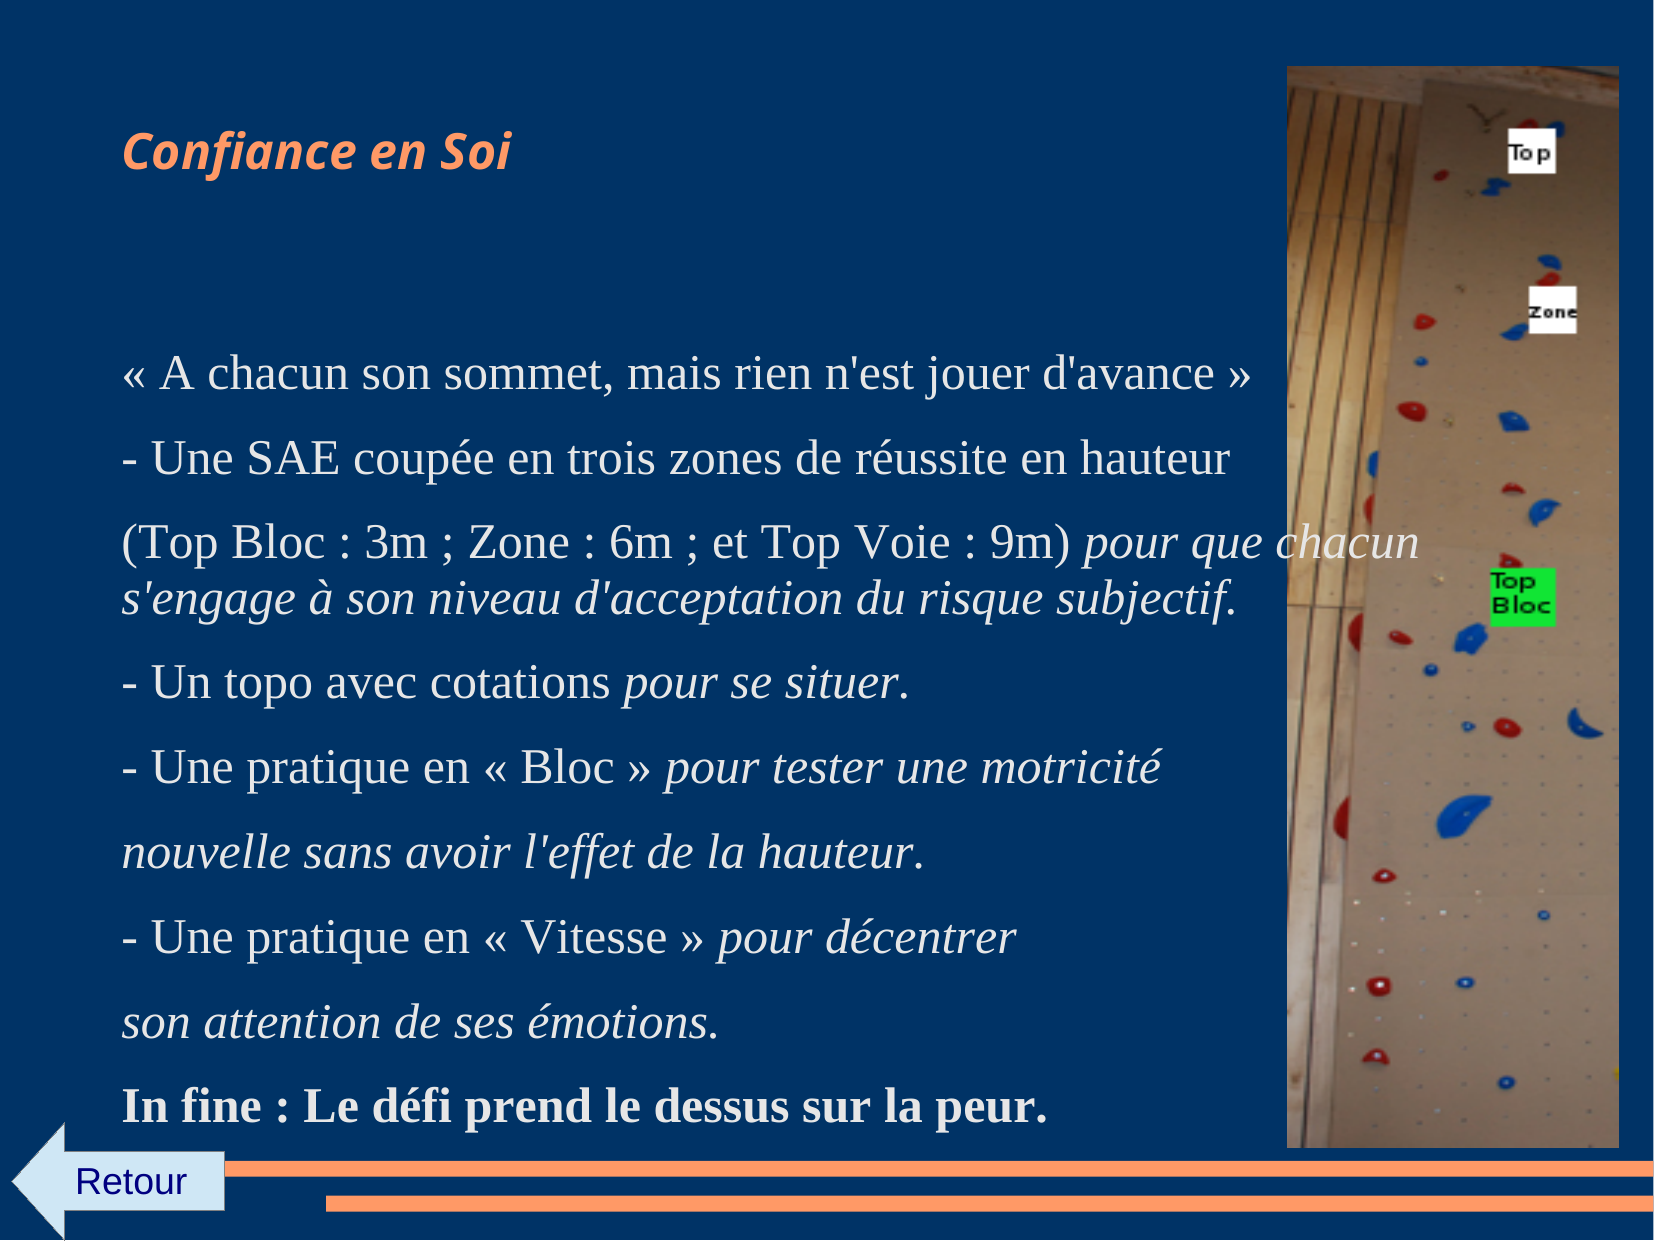

# Confiance en Soi
« A chacun son sommet, mais rien n'est jouer d'avance »
- Une SAE coupée en trois zones de réussite en hauteur
(Top Bloc : 3m ; Zone : 6m ; et Top Voie : 9m) pour que chacun s'engage à son niveau d'acceptation du risque subjectif.
- Un topo avec cotations pour se situer.
- Une pratique en « Bloc » pour tester une motricité
nouvelle sans avoir l'effet de la hauteur.
- Une pratique en « Vitesse » pour décentrer
son attention de ses émotions.
In fine : Le défi prend le dessus sur la peur.
Retour